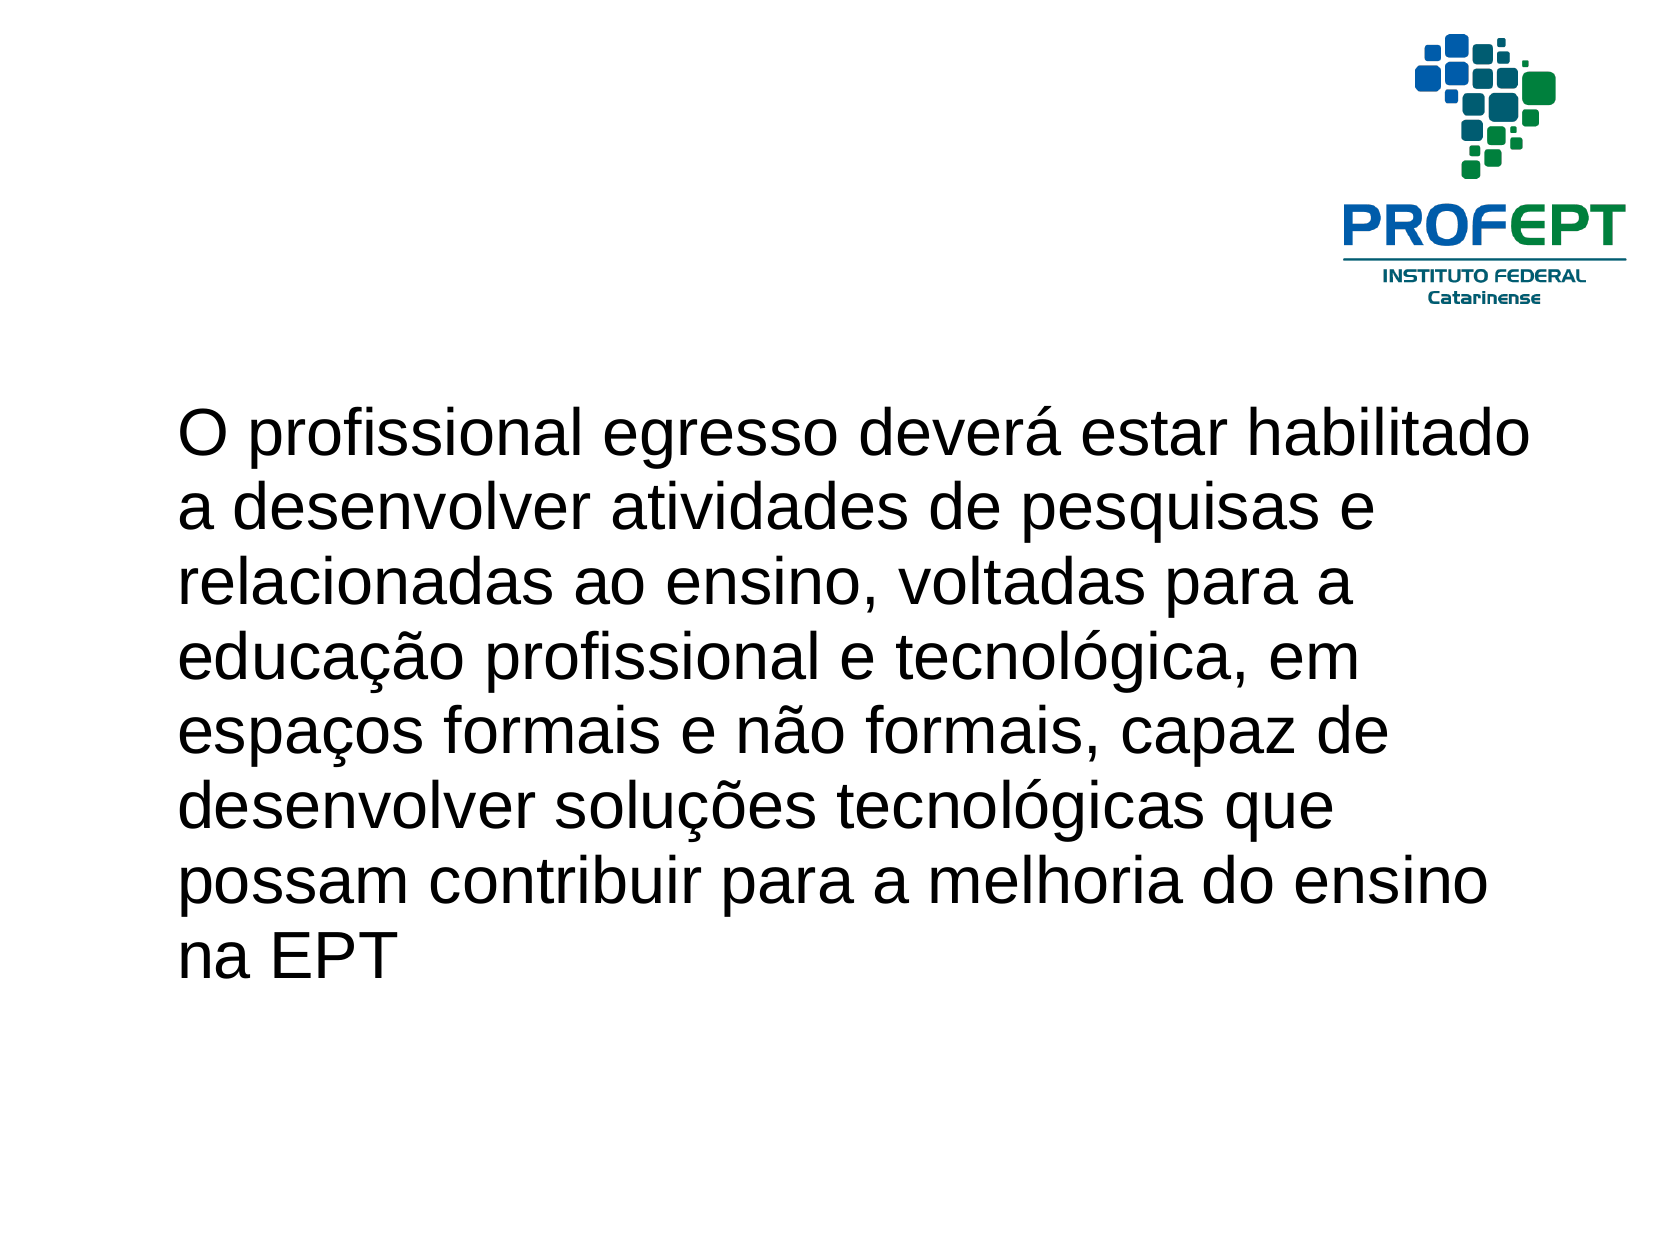

# O profissional egresso deverá estar habilitado a desenvolver atividades de pesquisas e relacionadas ao ensino, voltadas para a educação profissional e tecnológica, em espaços formais e não formais, capaz de desenvolver soluções tecnológicas que possam contribuir para a melhoria do ensino na EPT